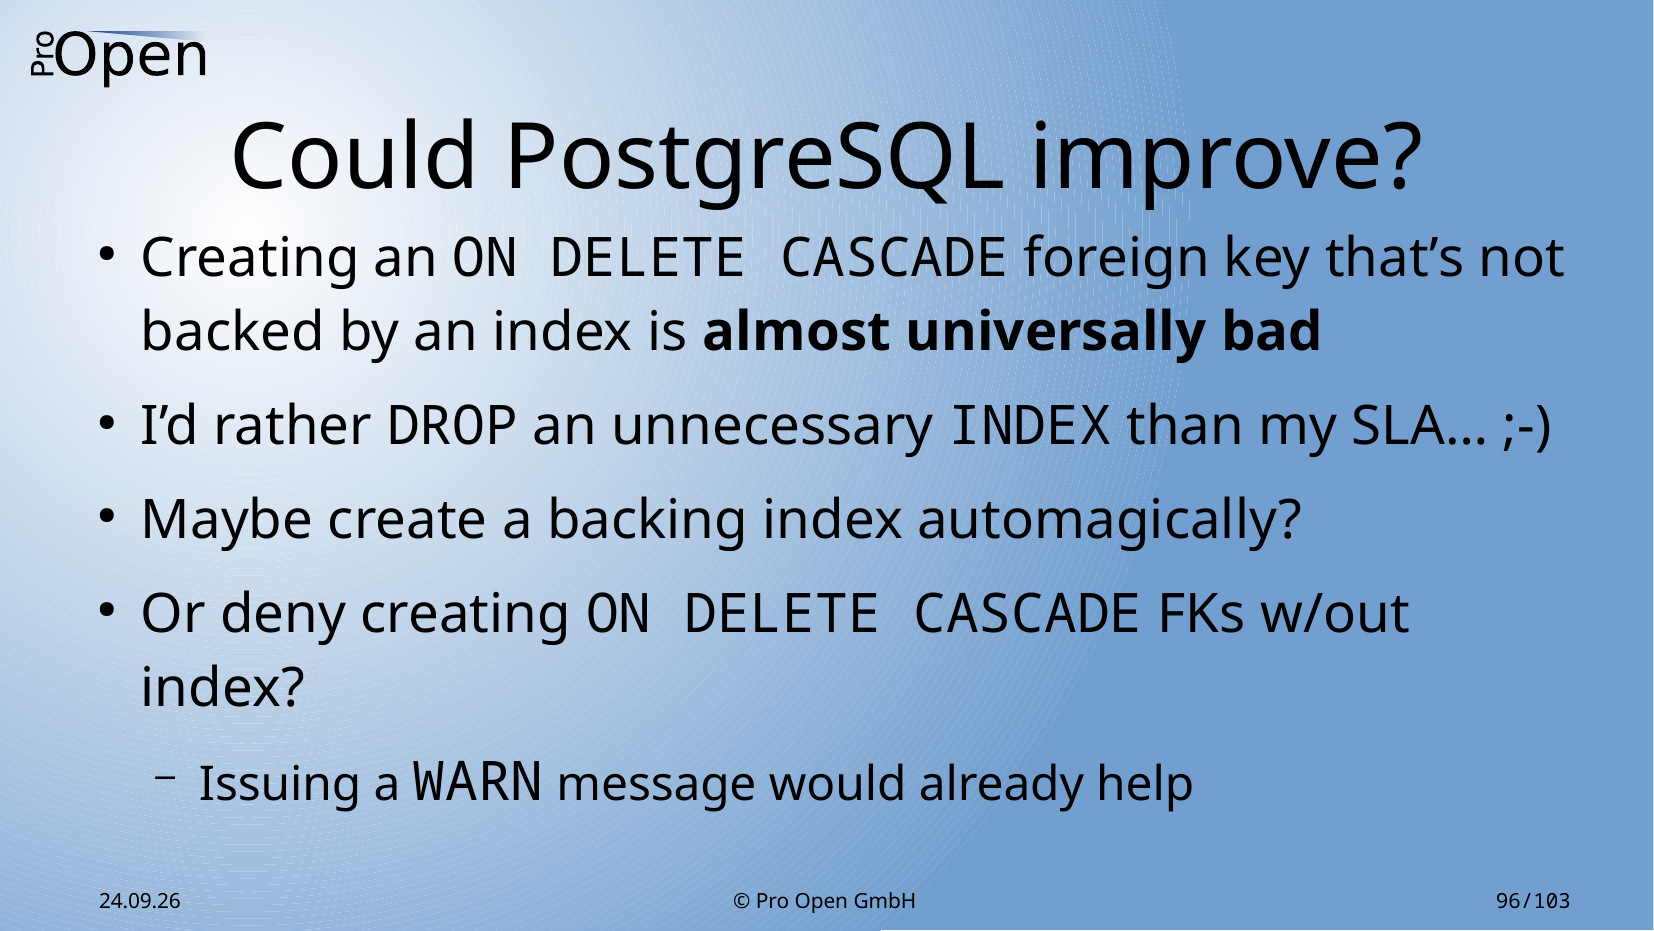

# Could PostgreSQL improve?
Creating an ON DELETE CASCADE foreign key that’s not backed by an index is almost universally bad
I’d rather DROP an unnecessary INDEX than my SLA… ;-)
Maybe create a backing index automagically?
Or deny creating ON DELETE CASCADE FKs w/out index?
Issuing a WARN message would already help
© Pro Open GmbH
96